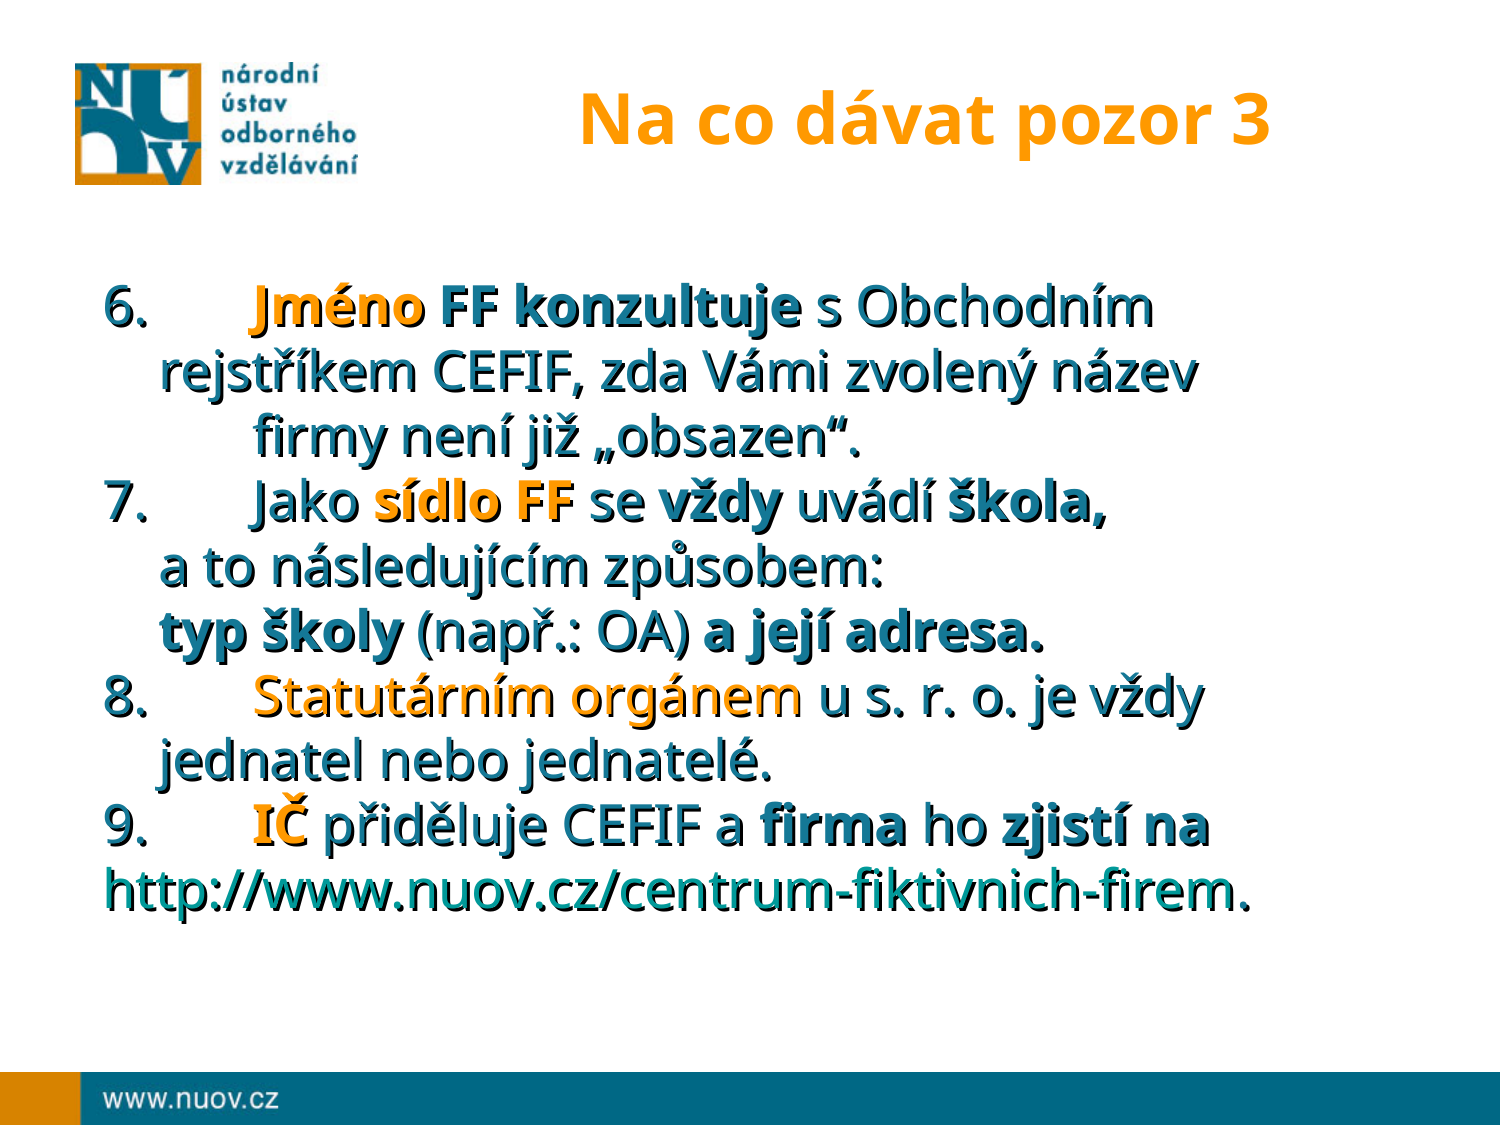

# Na co dávat pozor 3
6.		Jméno FF konzultuje s Obchodním 	rejstříkem CEFIF, zda Vámi zvolený název
 	firmy není již „obsazen“.
7. 	Jako sídlo FF se vždy uvádí škola,
 	a to následujícím způsobem:
 	typ školy (např.: OA) a její adresa.
8. 	Statutárním orgánem u s. r. o. je vždy
 	jednatel nebo jednatelé.
9. 	IČ přiděluje CEFIF a firma ho zjistí na
http://www.nuov.cz/centrum-fiktivnich-firem.